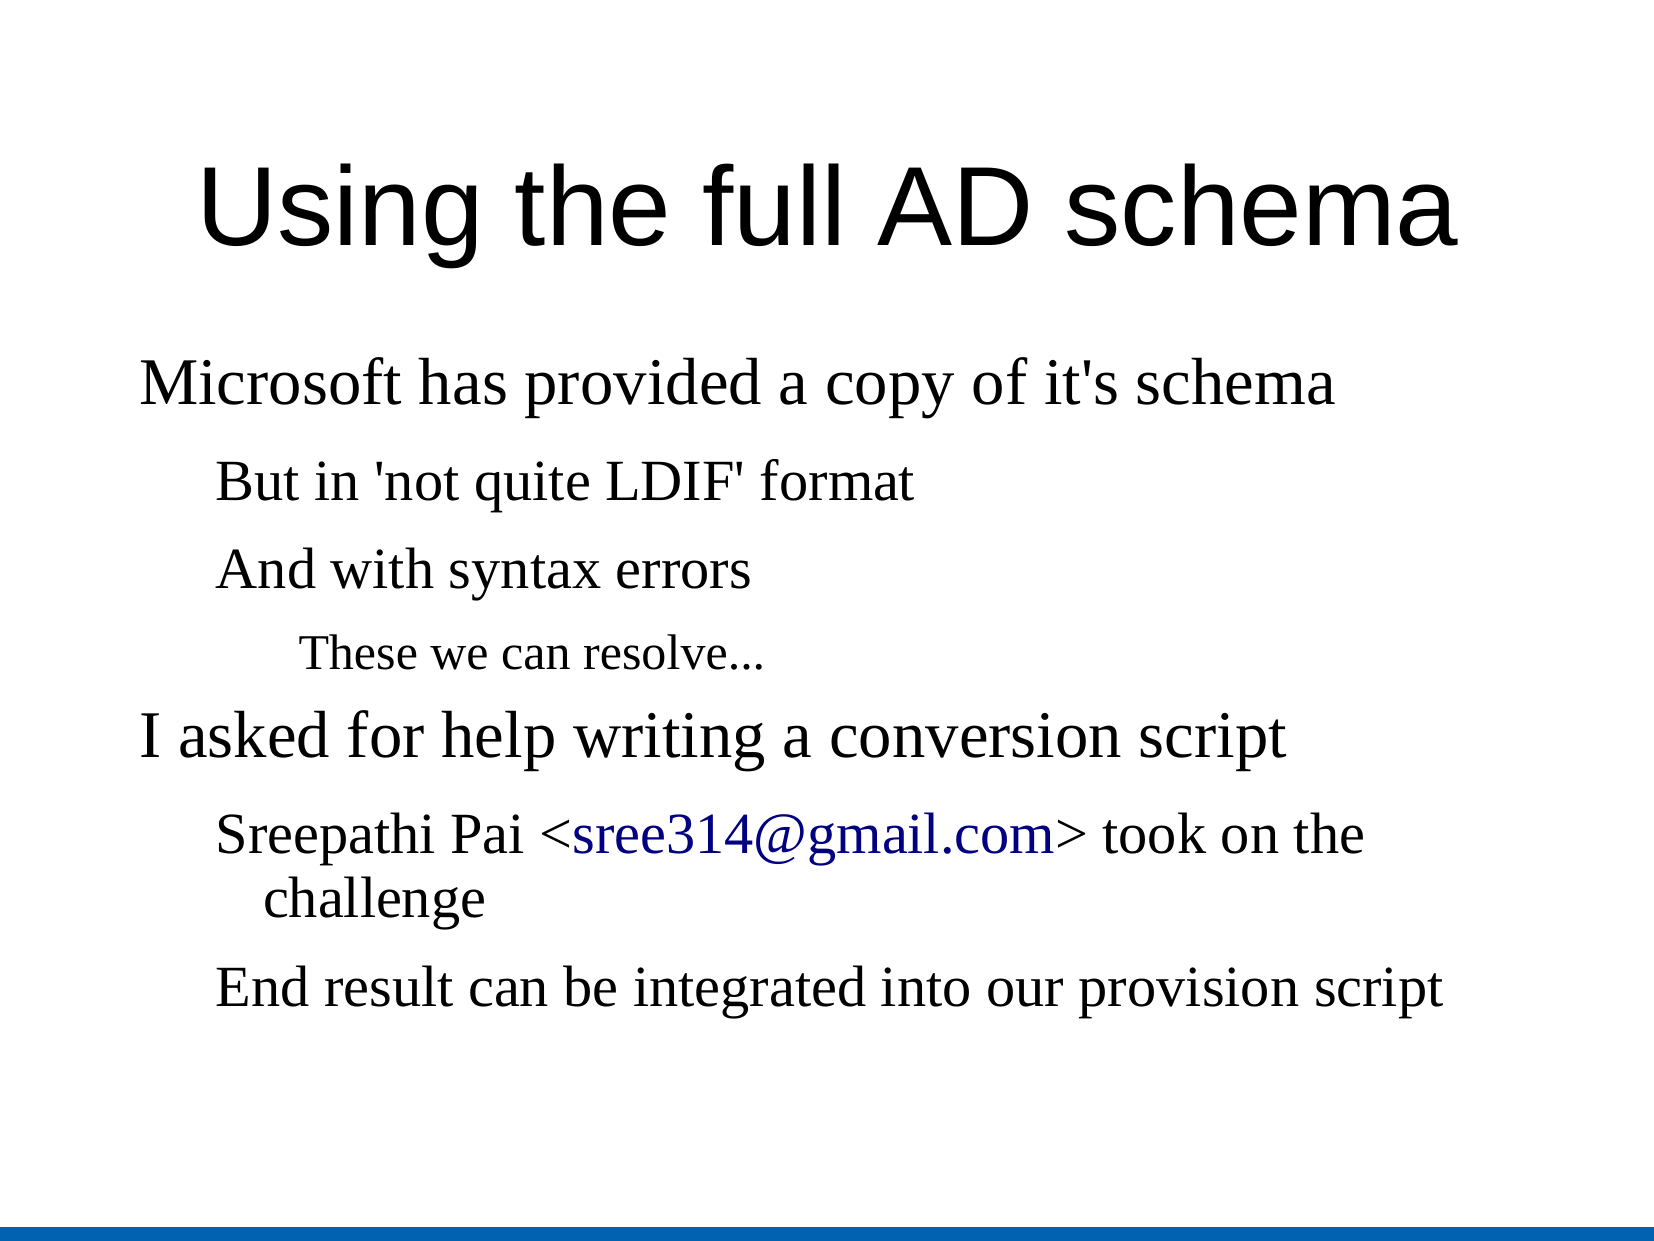

# Using the full AD schema
Microsoft has provided a copy of it's schema
But in 'not quite LDIF' format
And with syntax errors
These we can resolve...
I asked for help writing a conversion script
Sreepathi Pai <sree314@gmail.com> took on the challenge
End result can be integrated into our provision script